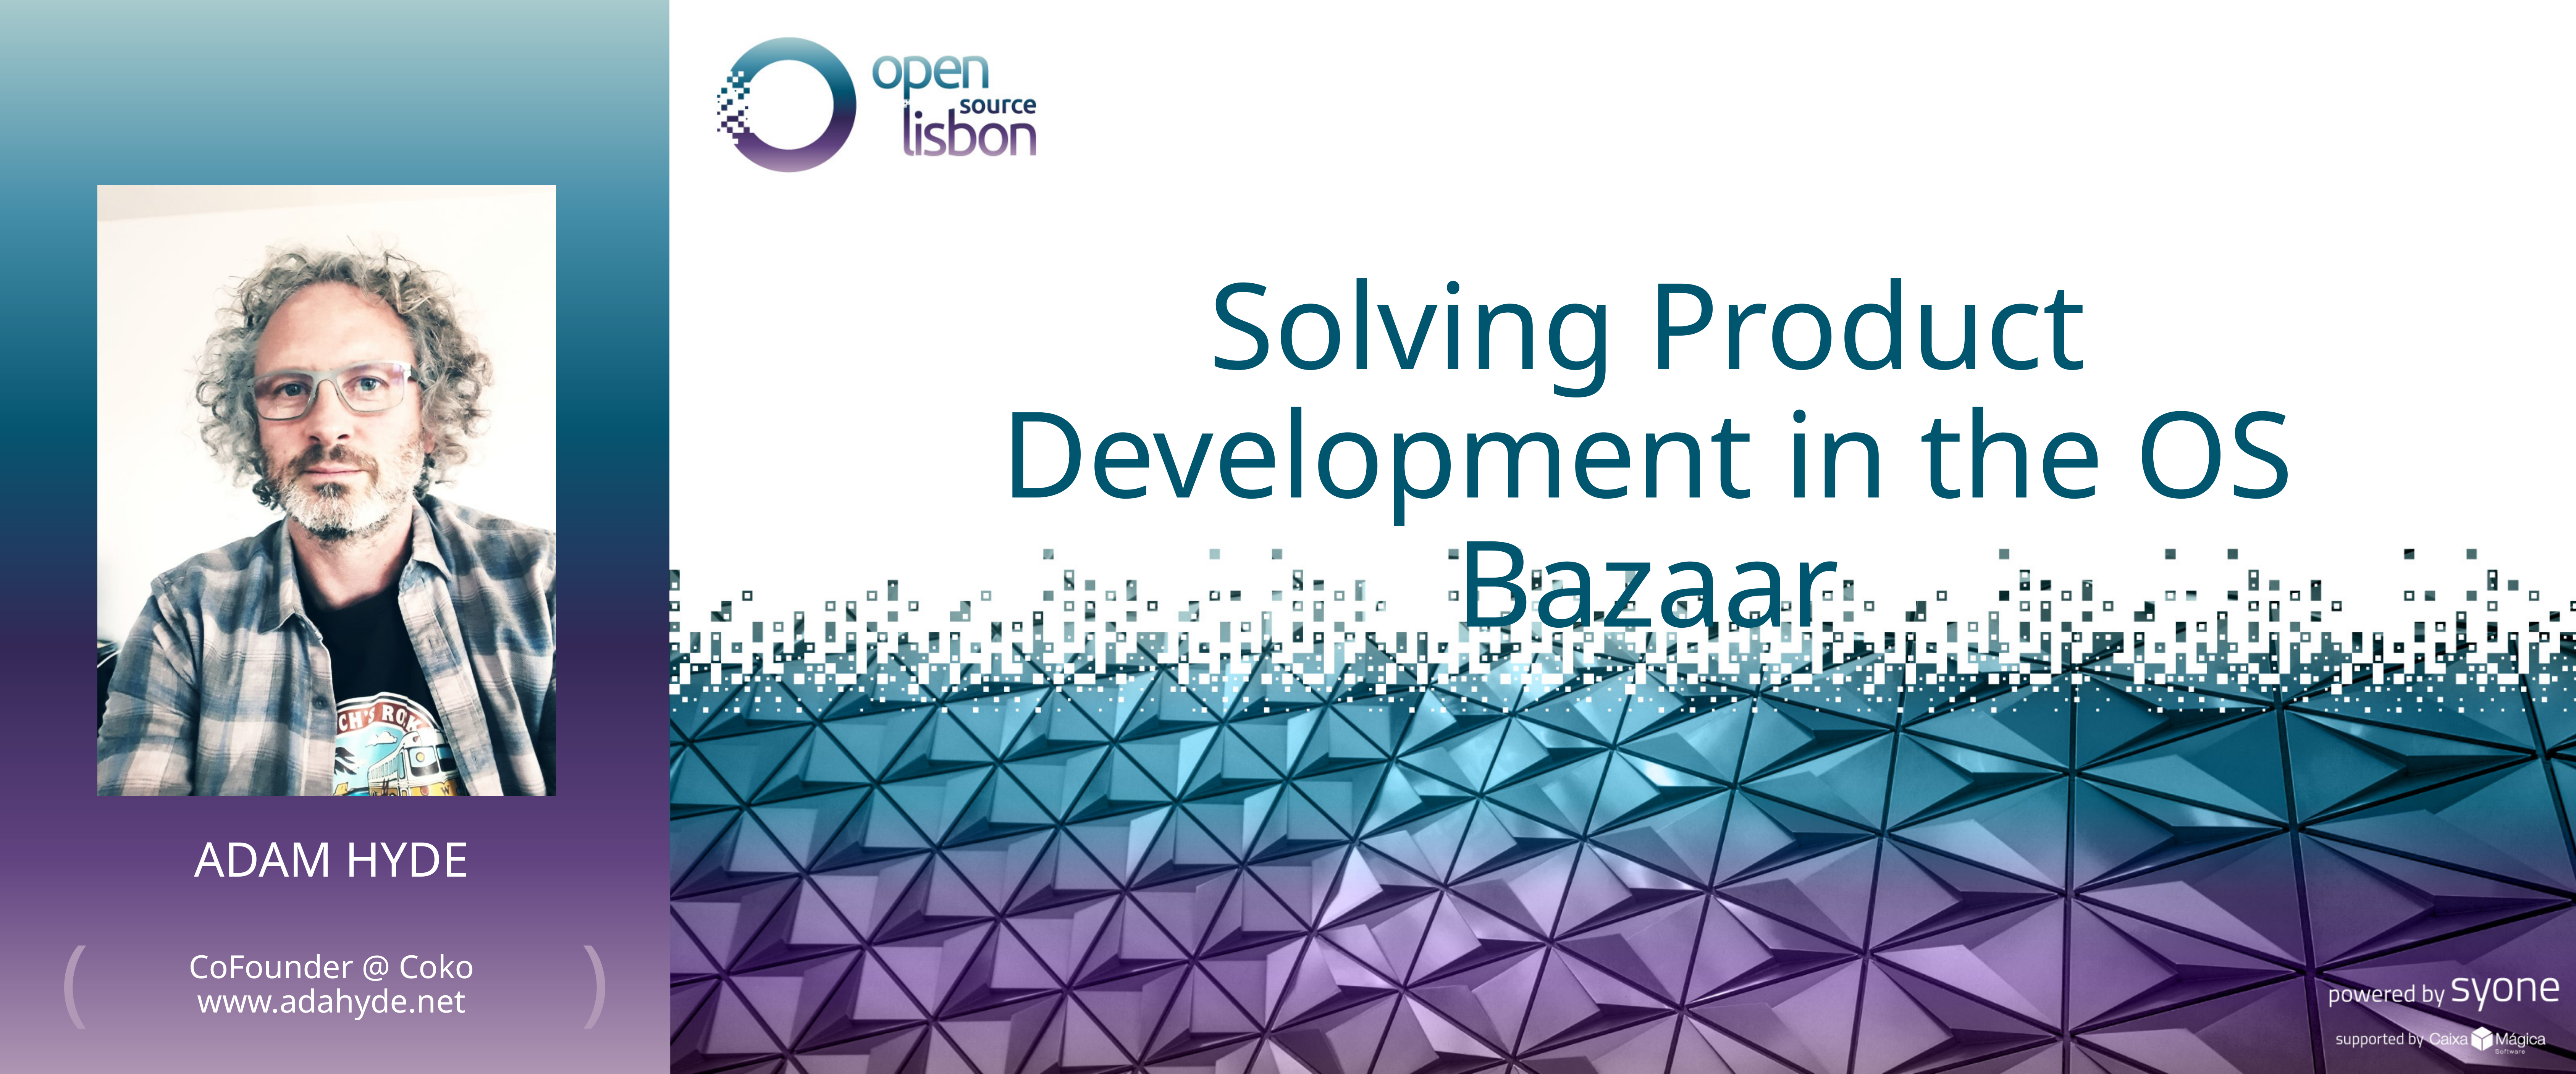

Solving Product Development in the OS Bazaar